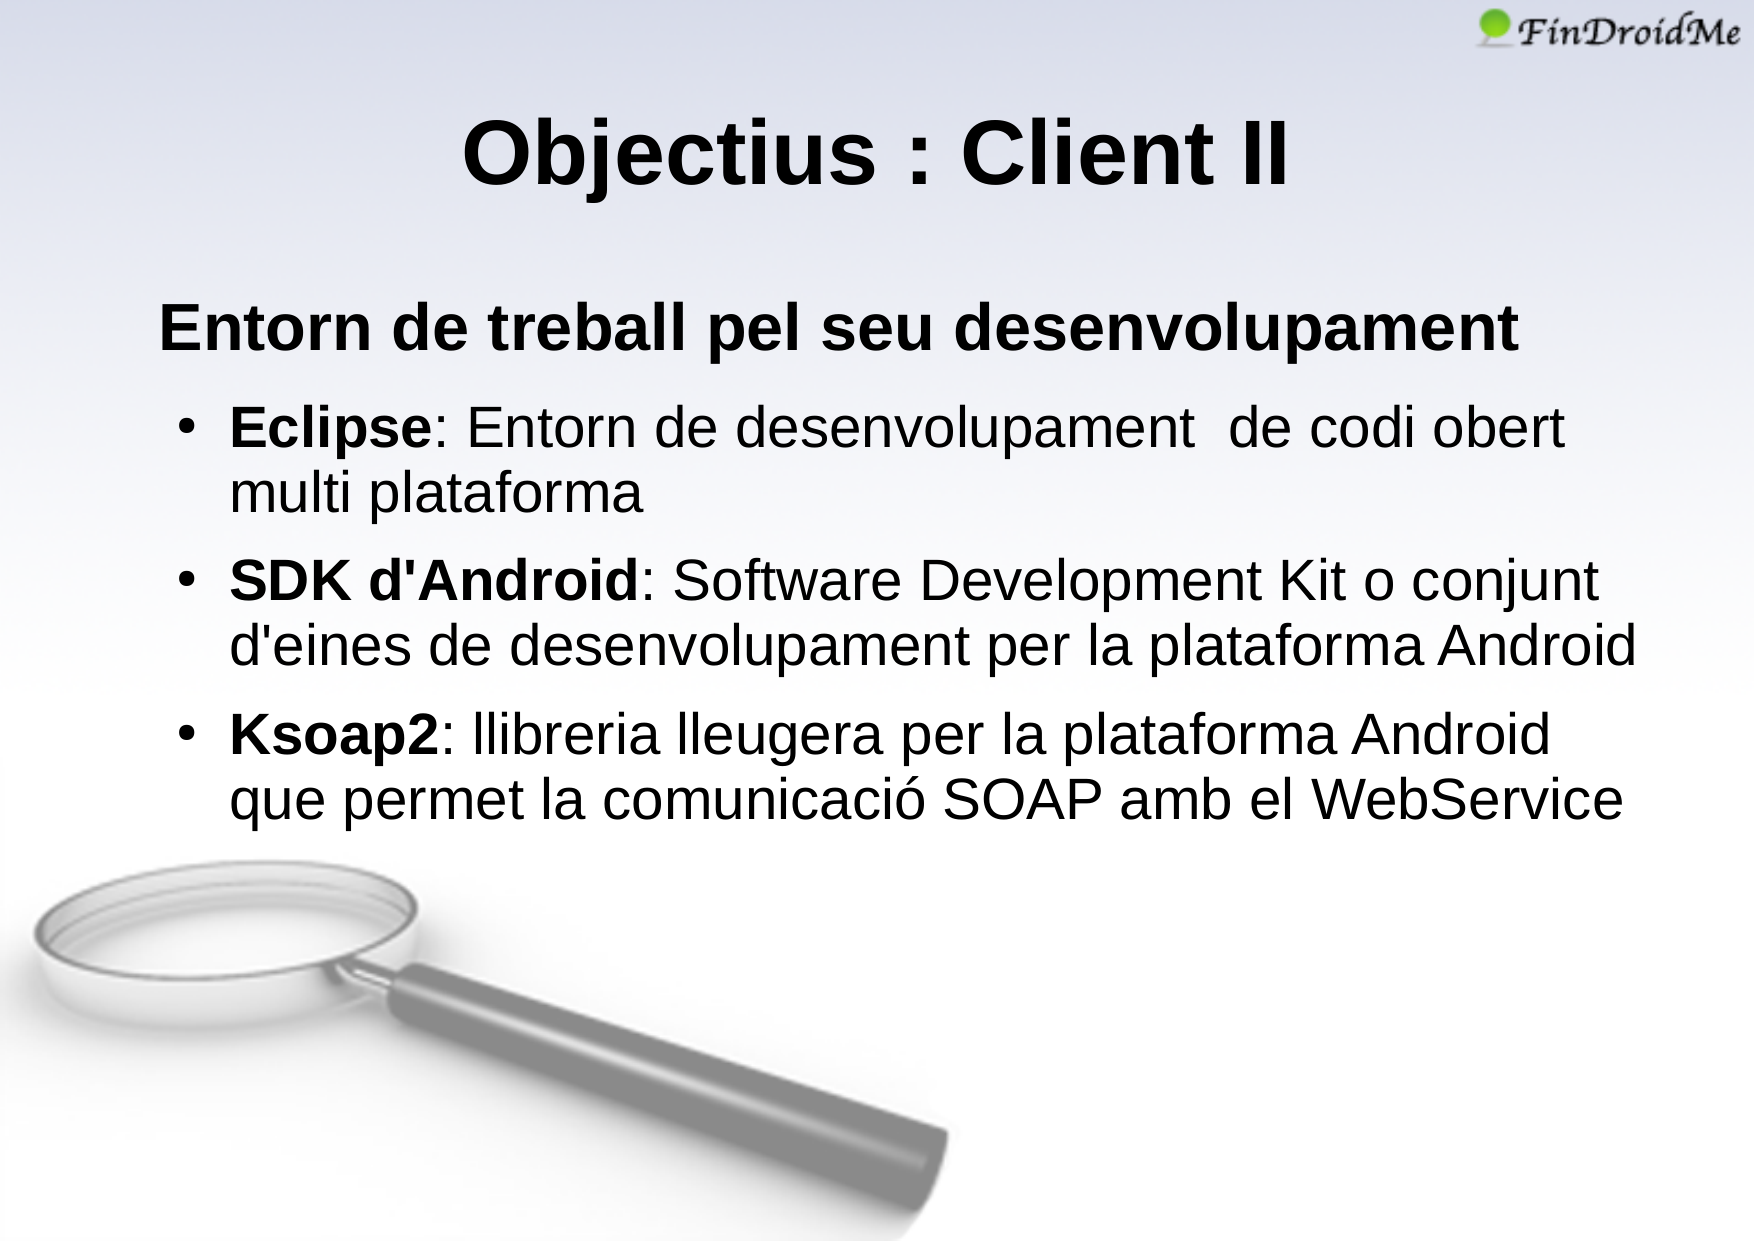

# Objectius : Client II
Entorn de treball pel seu desenvolupament
Eclipse: Entorn de desenvolupament de codi obert multi plataforma
SDK d'Android: Software Development Kit o conjunt d'eines de desenvolupament per la plataforma Android
Ksoap2: llibreria lleugera per la plataforma Android que permet la comunicació SOAP amb el WebService